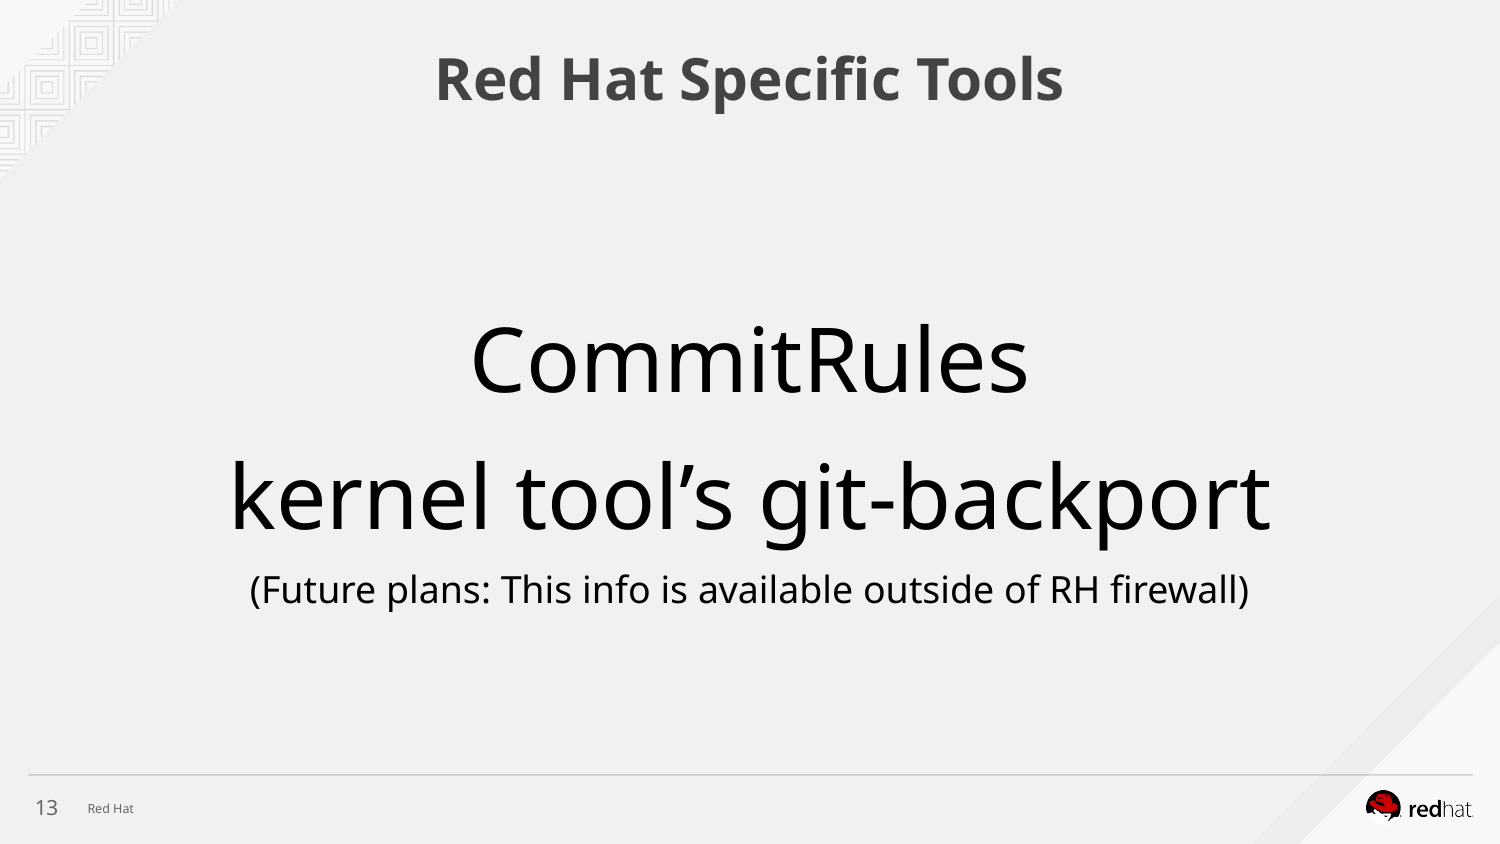

Red Hat Specific Tools
# CommitRules
kernel tool’s git-backport
(Future plans: This info is available outside of RH firewall)